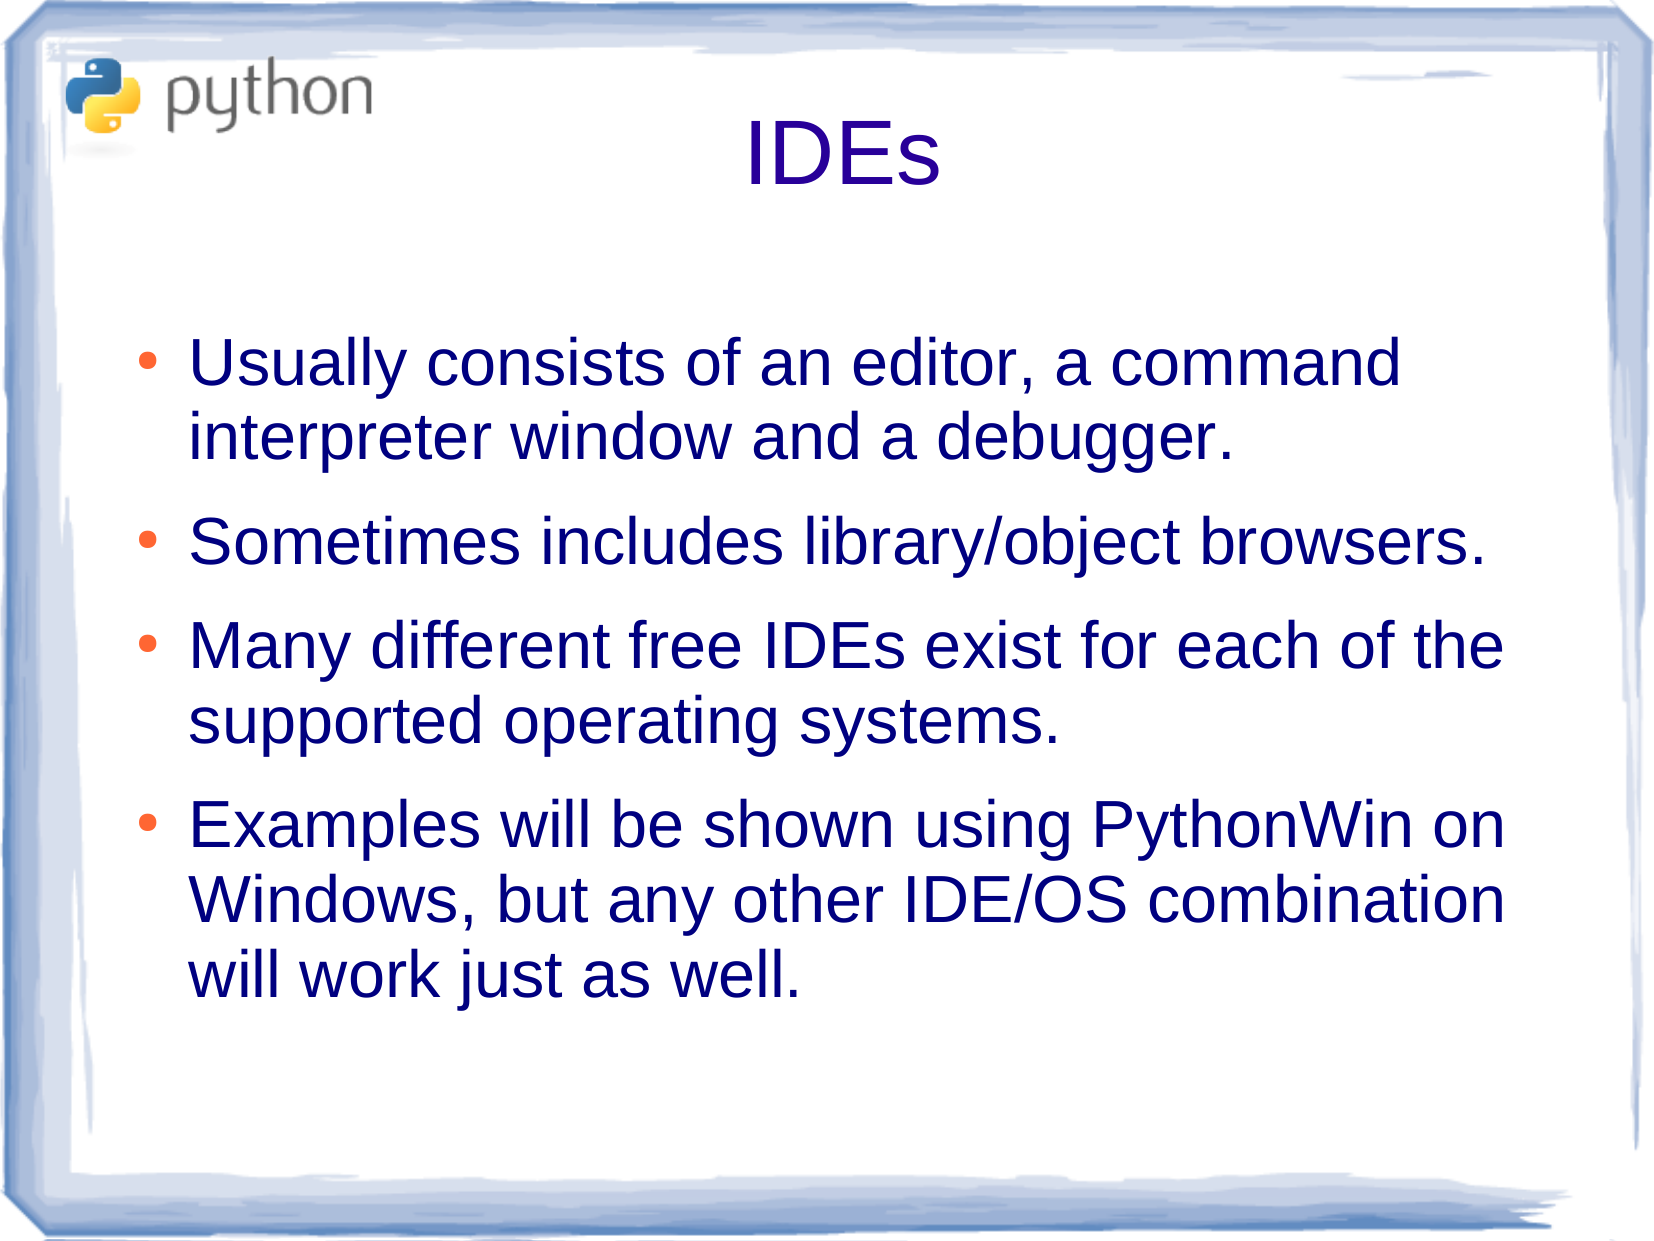

# IDEs
Usually consists of an editor, a command interpreter window and a debugger.
Sometimes includes library/object browsers.
Many different free IDEs exist for each of the supported operating systems.
Examples will be shown using PythonWin on Windows, but any other IDE/OS combination will work just as well.